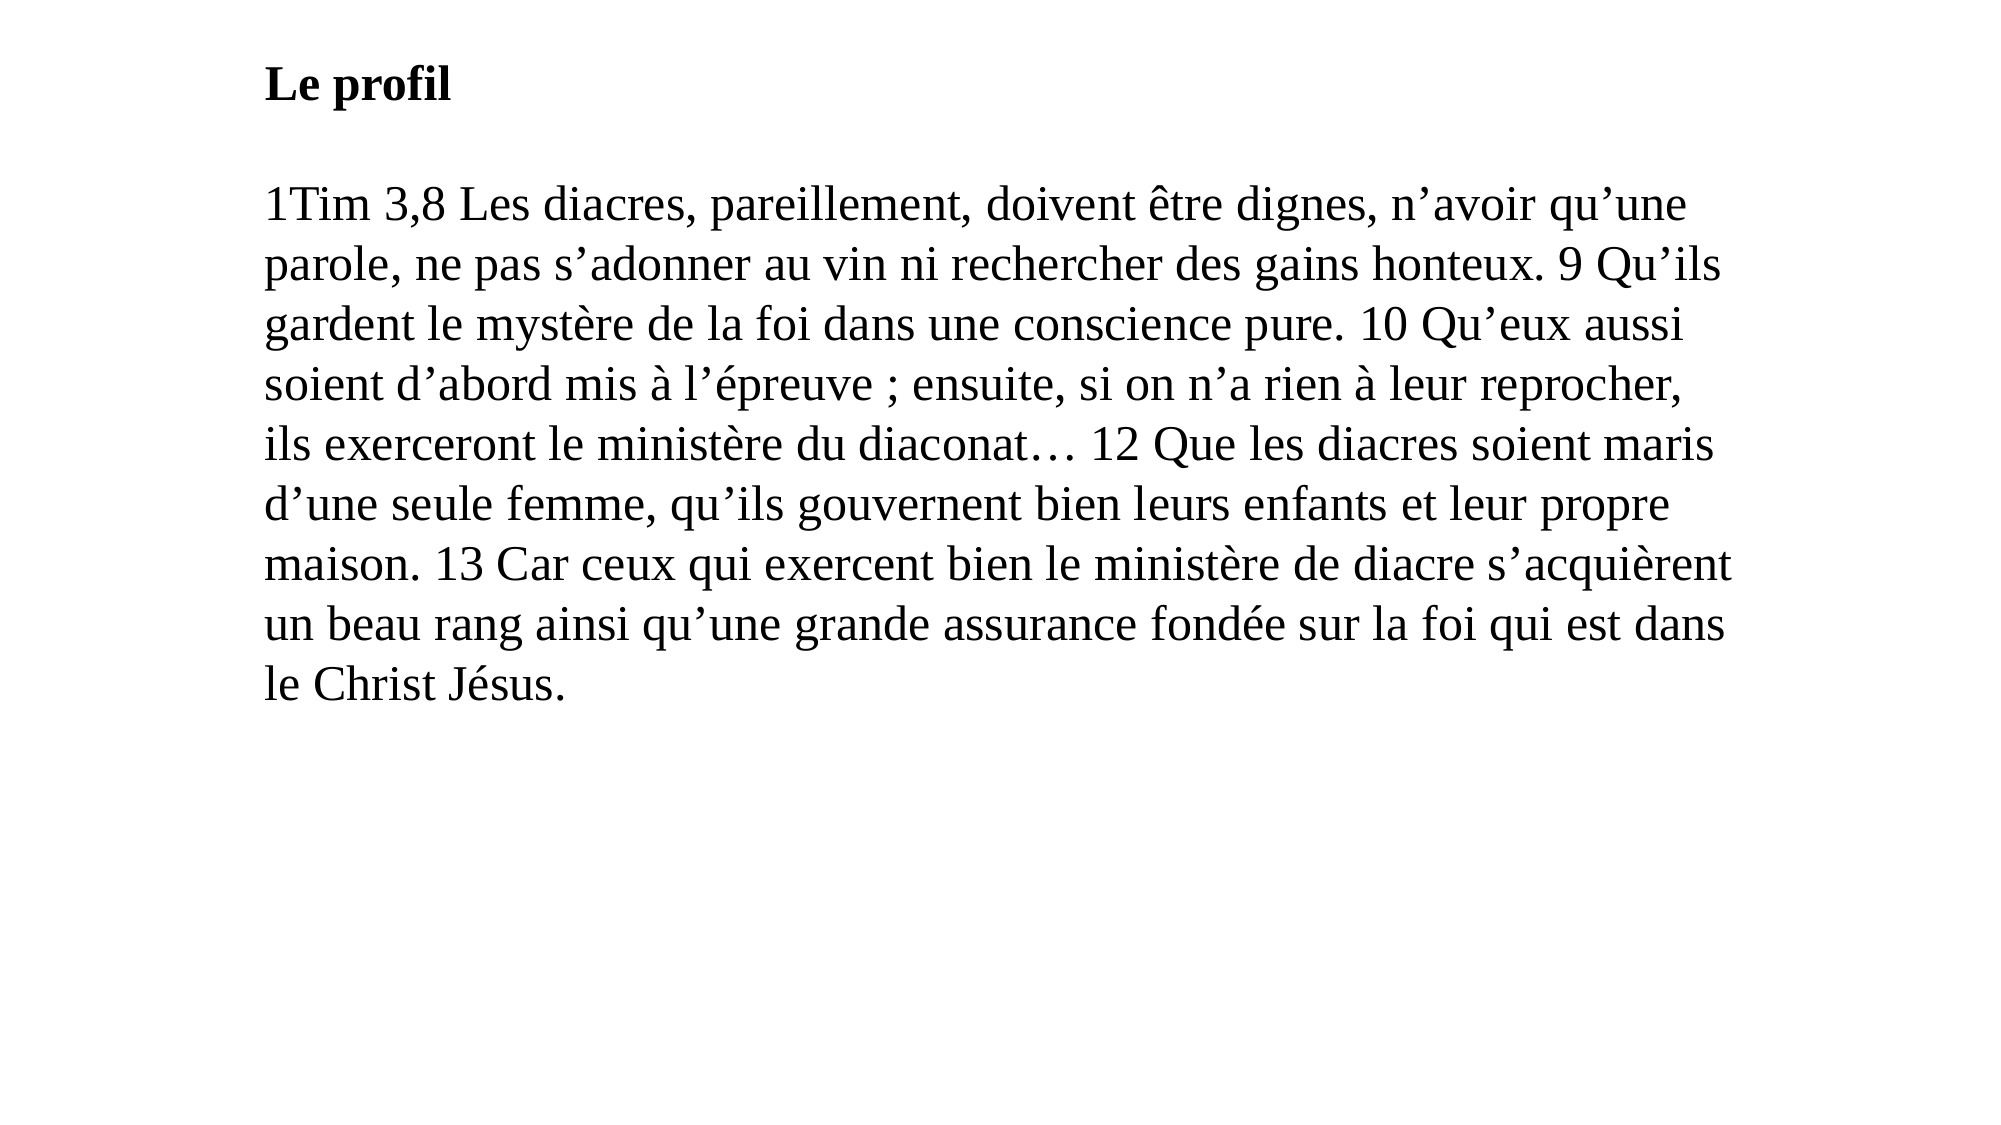

Le profil
1Tim 3,8 Les diacres, pareillement, doivent être dignes, n’avoir qu’une parole, ne pas s’adonner au vin ni rechercher des gains honteux. 9 Qu’ils gardent le mystère de la foi dans une conscience pure. 10 Qu’eux aussi soient d’abord mis à l’épreuve ; ensuite, si on n’a rien à leur reprocher, ils exerceront le ministère du diaconat… 12 Que les diacres soient maris d’une seule femme, qu’ils gouvernent bien leurs enfants et leur propre maison. 13 Car ceux qui exercent bien le ministère de diacre s’acquièrent un beau rang ainsi qu’une grande assurance fondée sur la foi qui est dans le Christ Jésus.